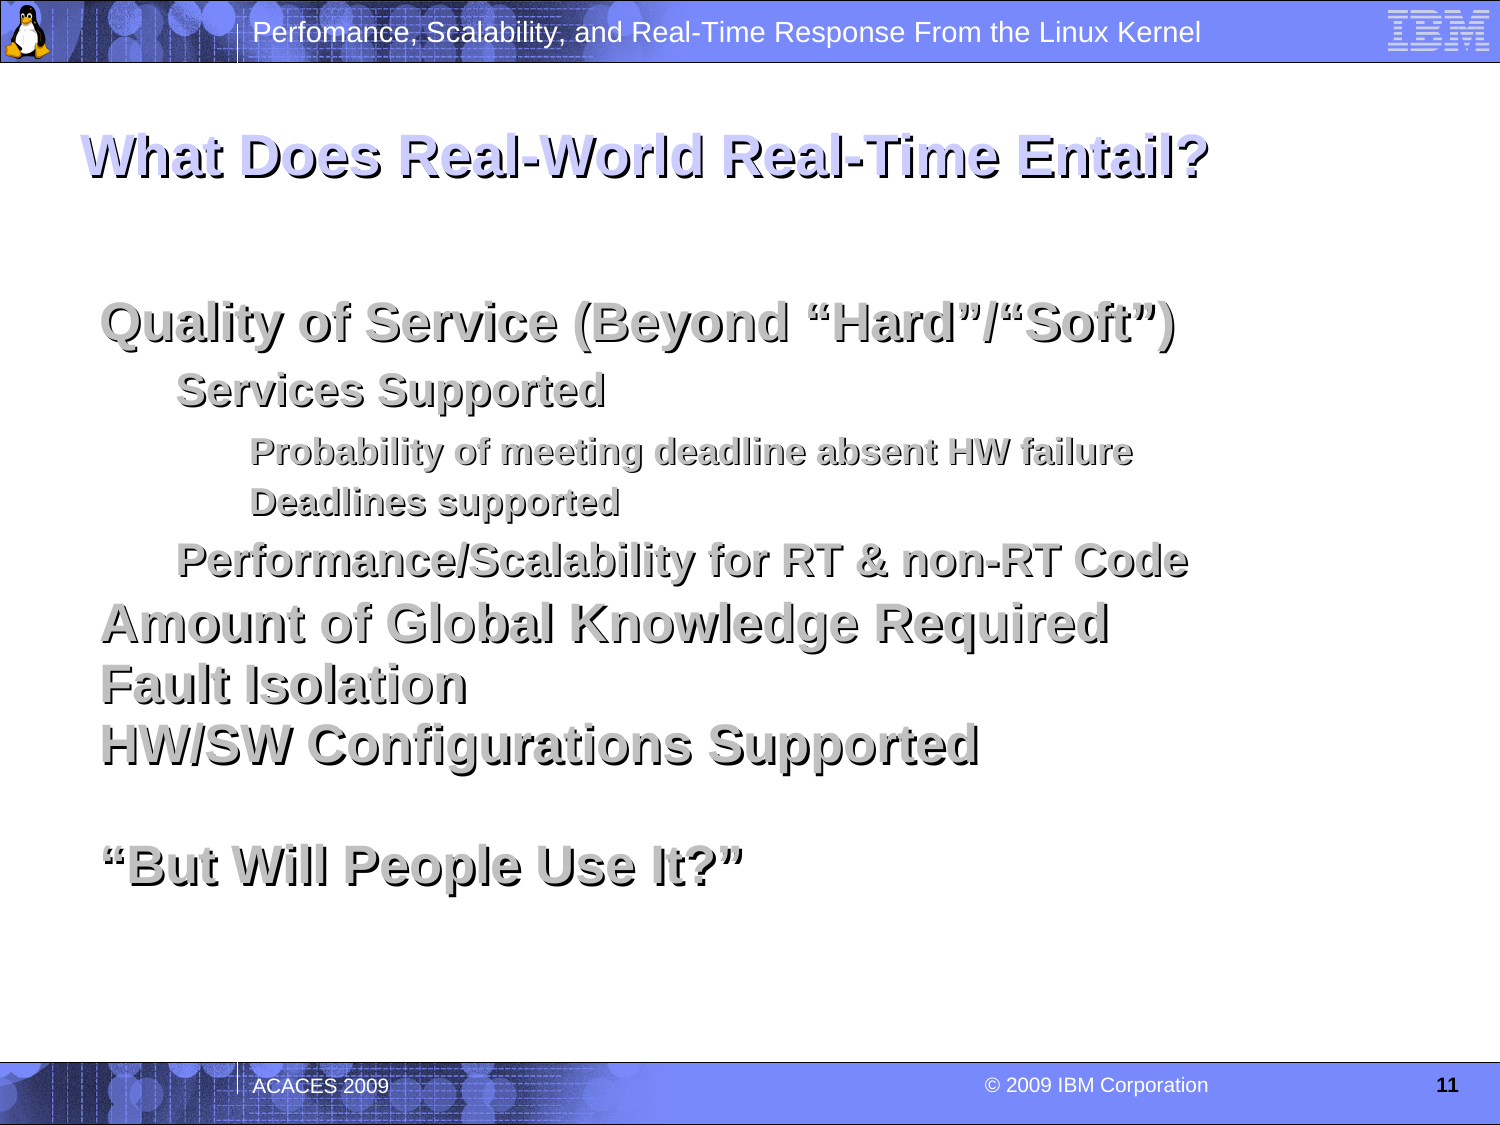

# What Does Real-World Real-Time Entail?
Quality of Service (Beyond “Hard”/“Soft”)
Services Supported
Probability of meeting deadline absent HW failure
Deadlines supported
Performance/Scalability for RT & non-RT Code
Amount of Global Knowledge Required
Fault Isolation
HW/SW Configurations Supported
“But Will People Use It?”
11